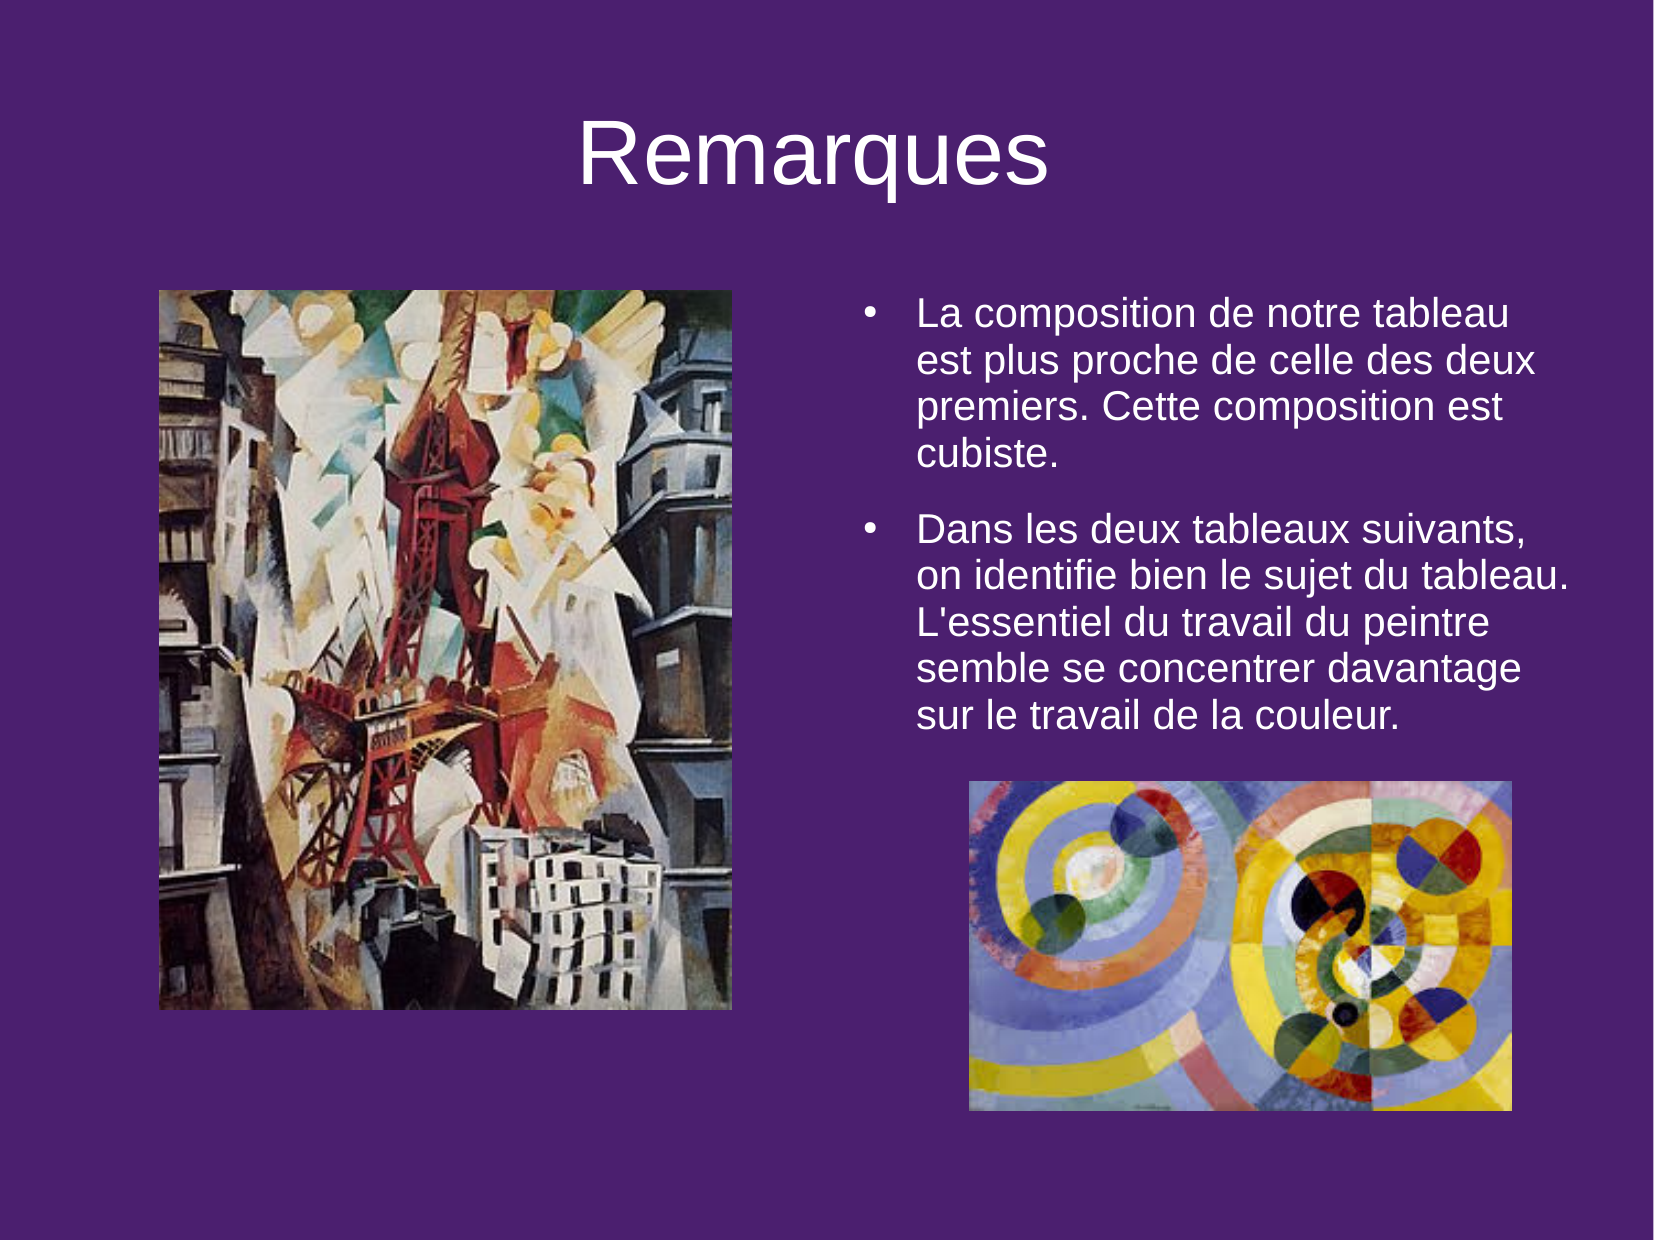

# Remarques
La composition de notre tableau est plus proche de celle des deux premiers. Cette composition est cubiste.
Dans les deux tableaux suivants, on identifie bien le sujet du tableau. L'essentiel du travail du peintre semble se concentrer davantage sur le travail de la couleur.